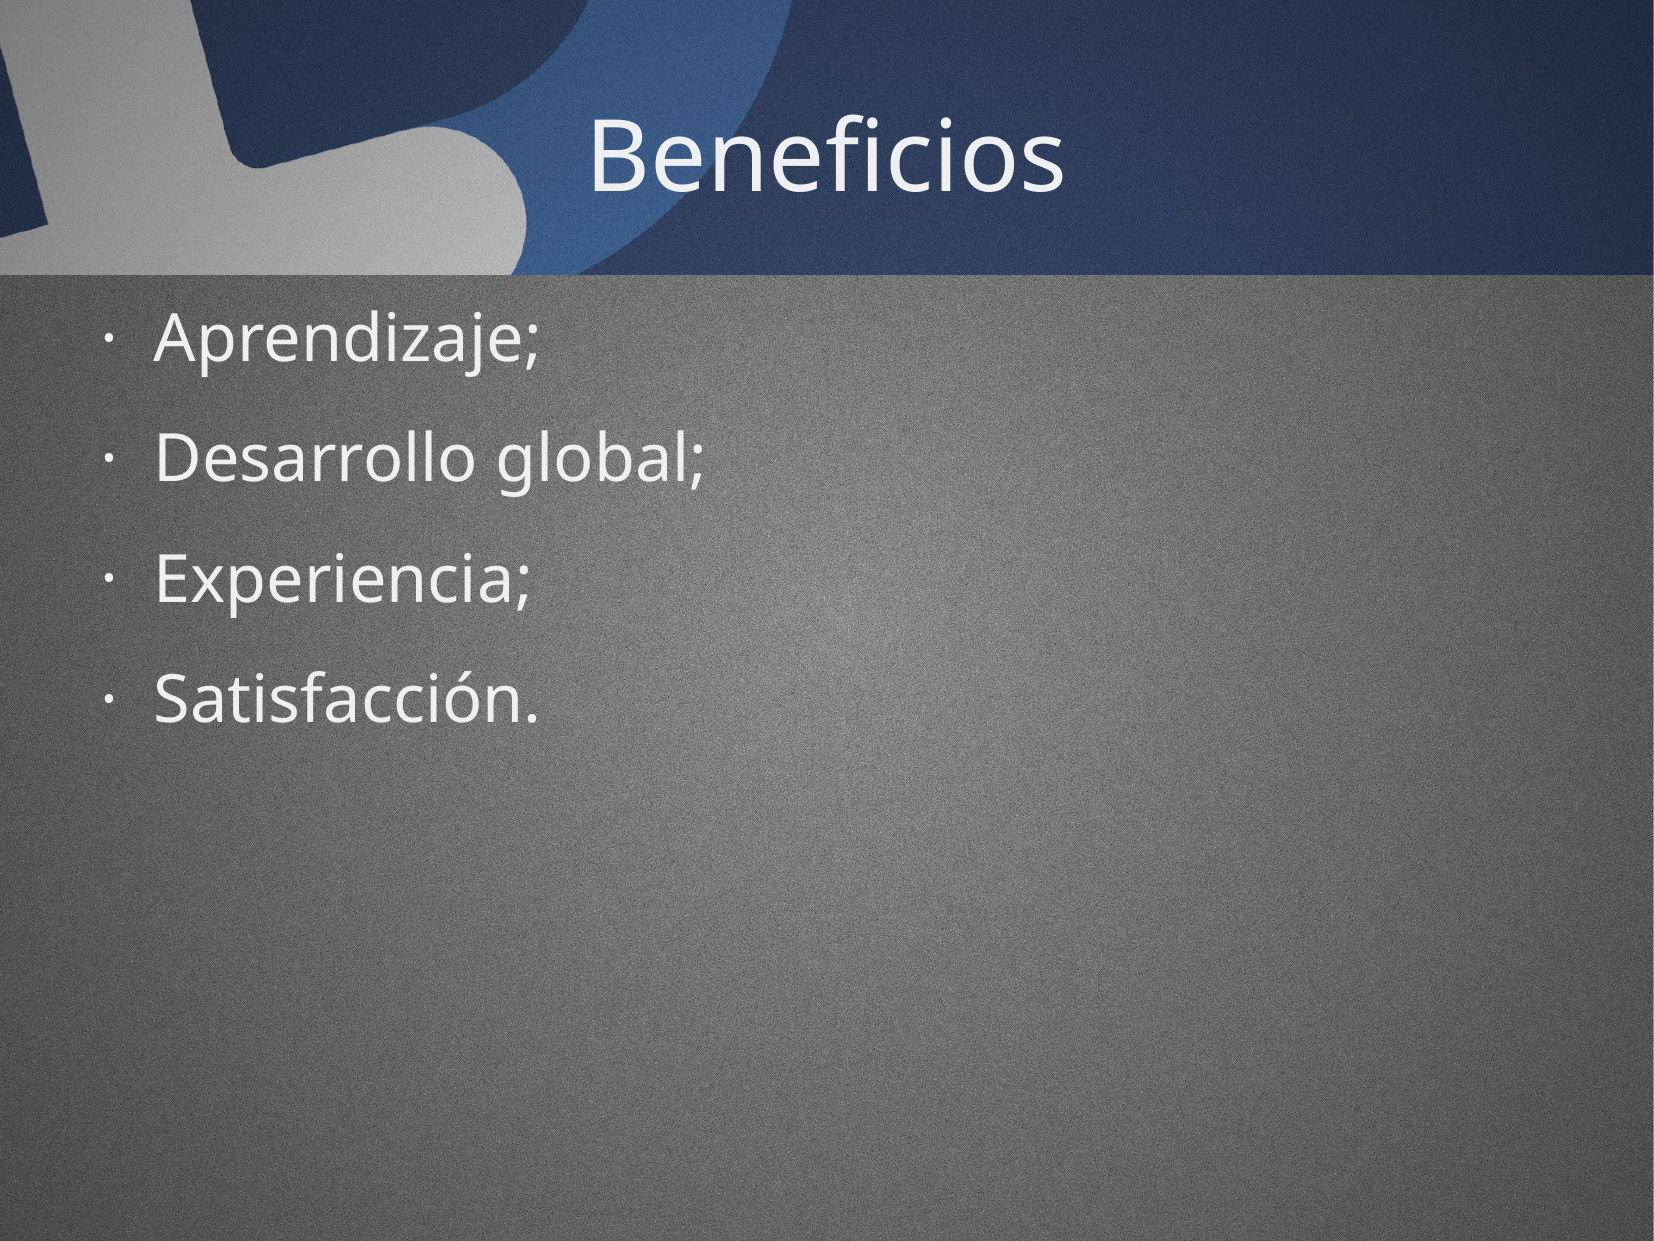

# Beneficios
Aprendizaje;
Desarrollo global;
Experiencia;
Satisfacción.